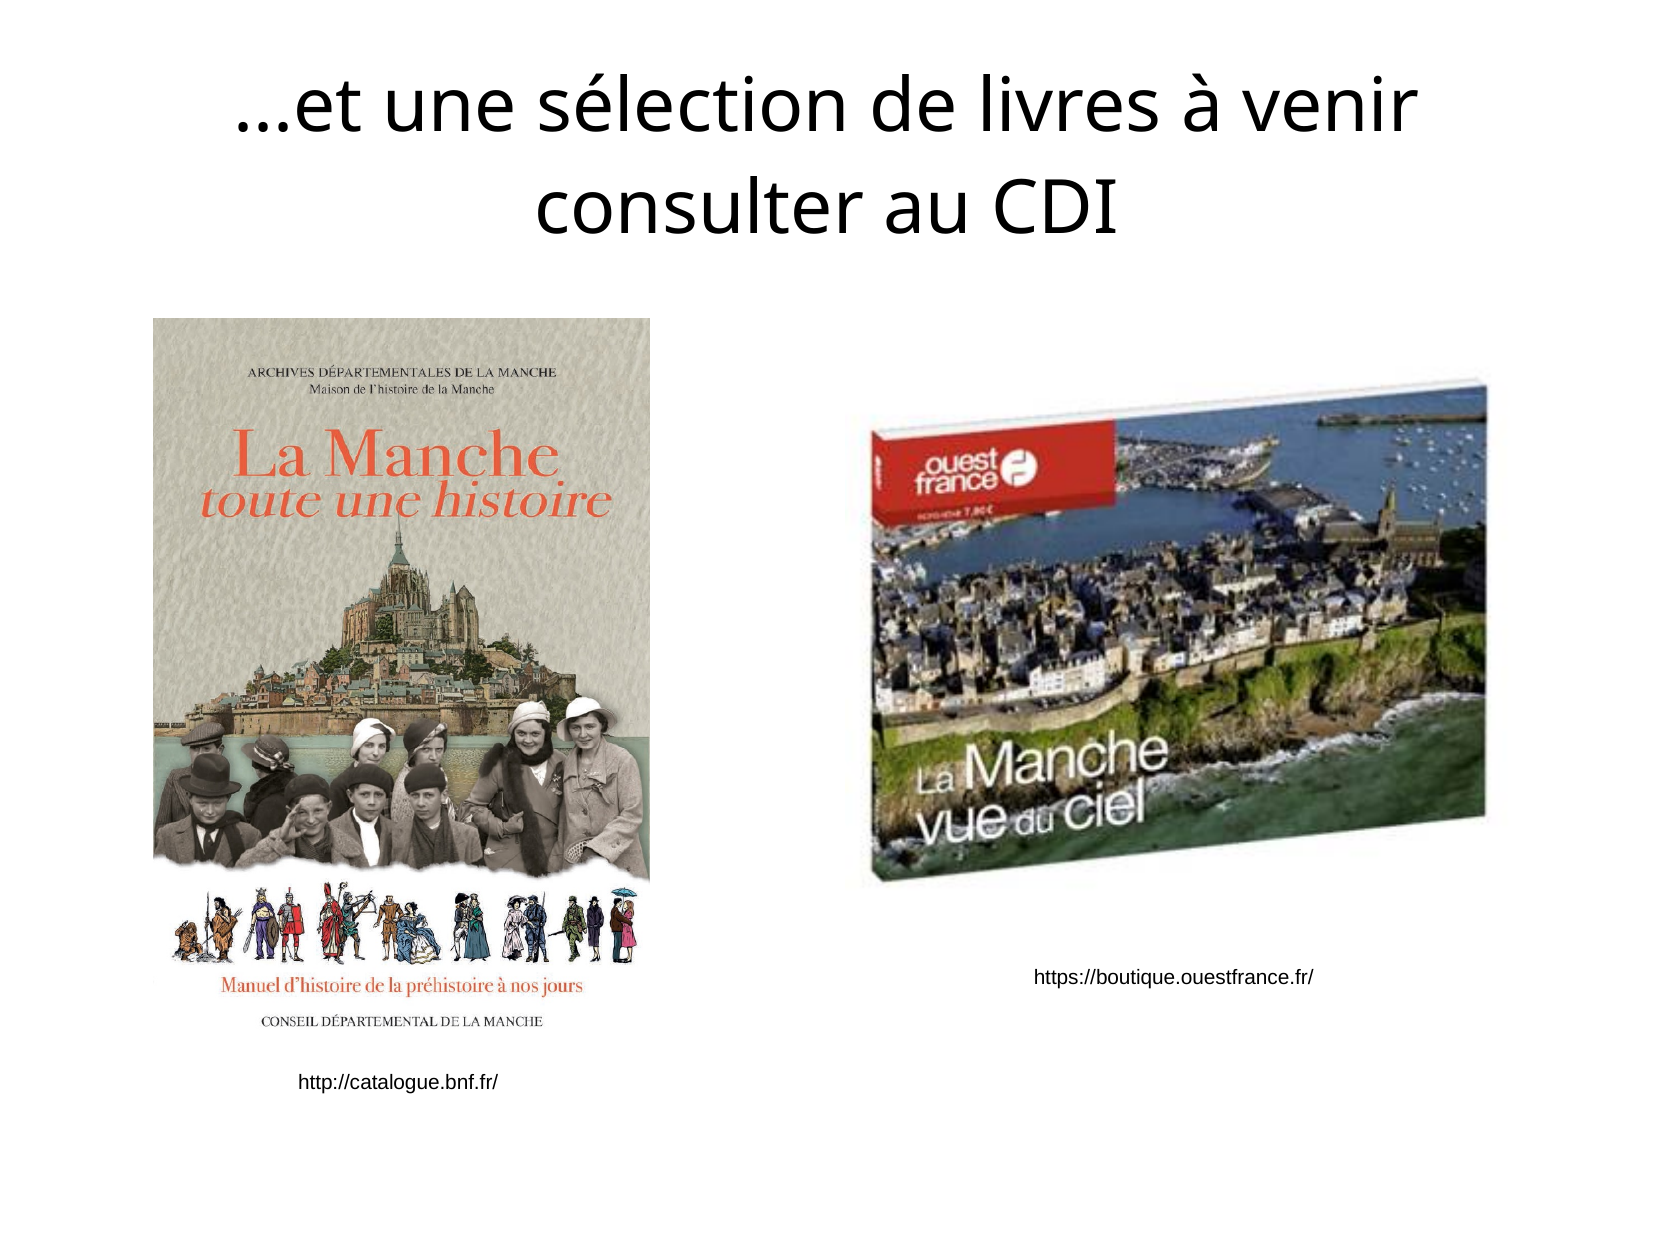

# ...et une sélection de livres à venir consulter au CDI
 https://boutique.ouestfrance.fr/
http://catalogue.bnf.fr/